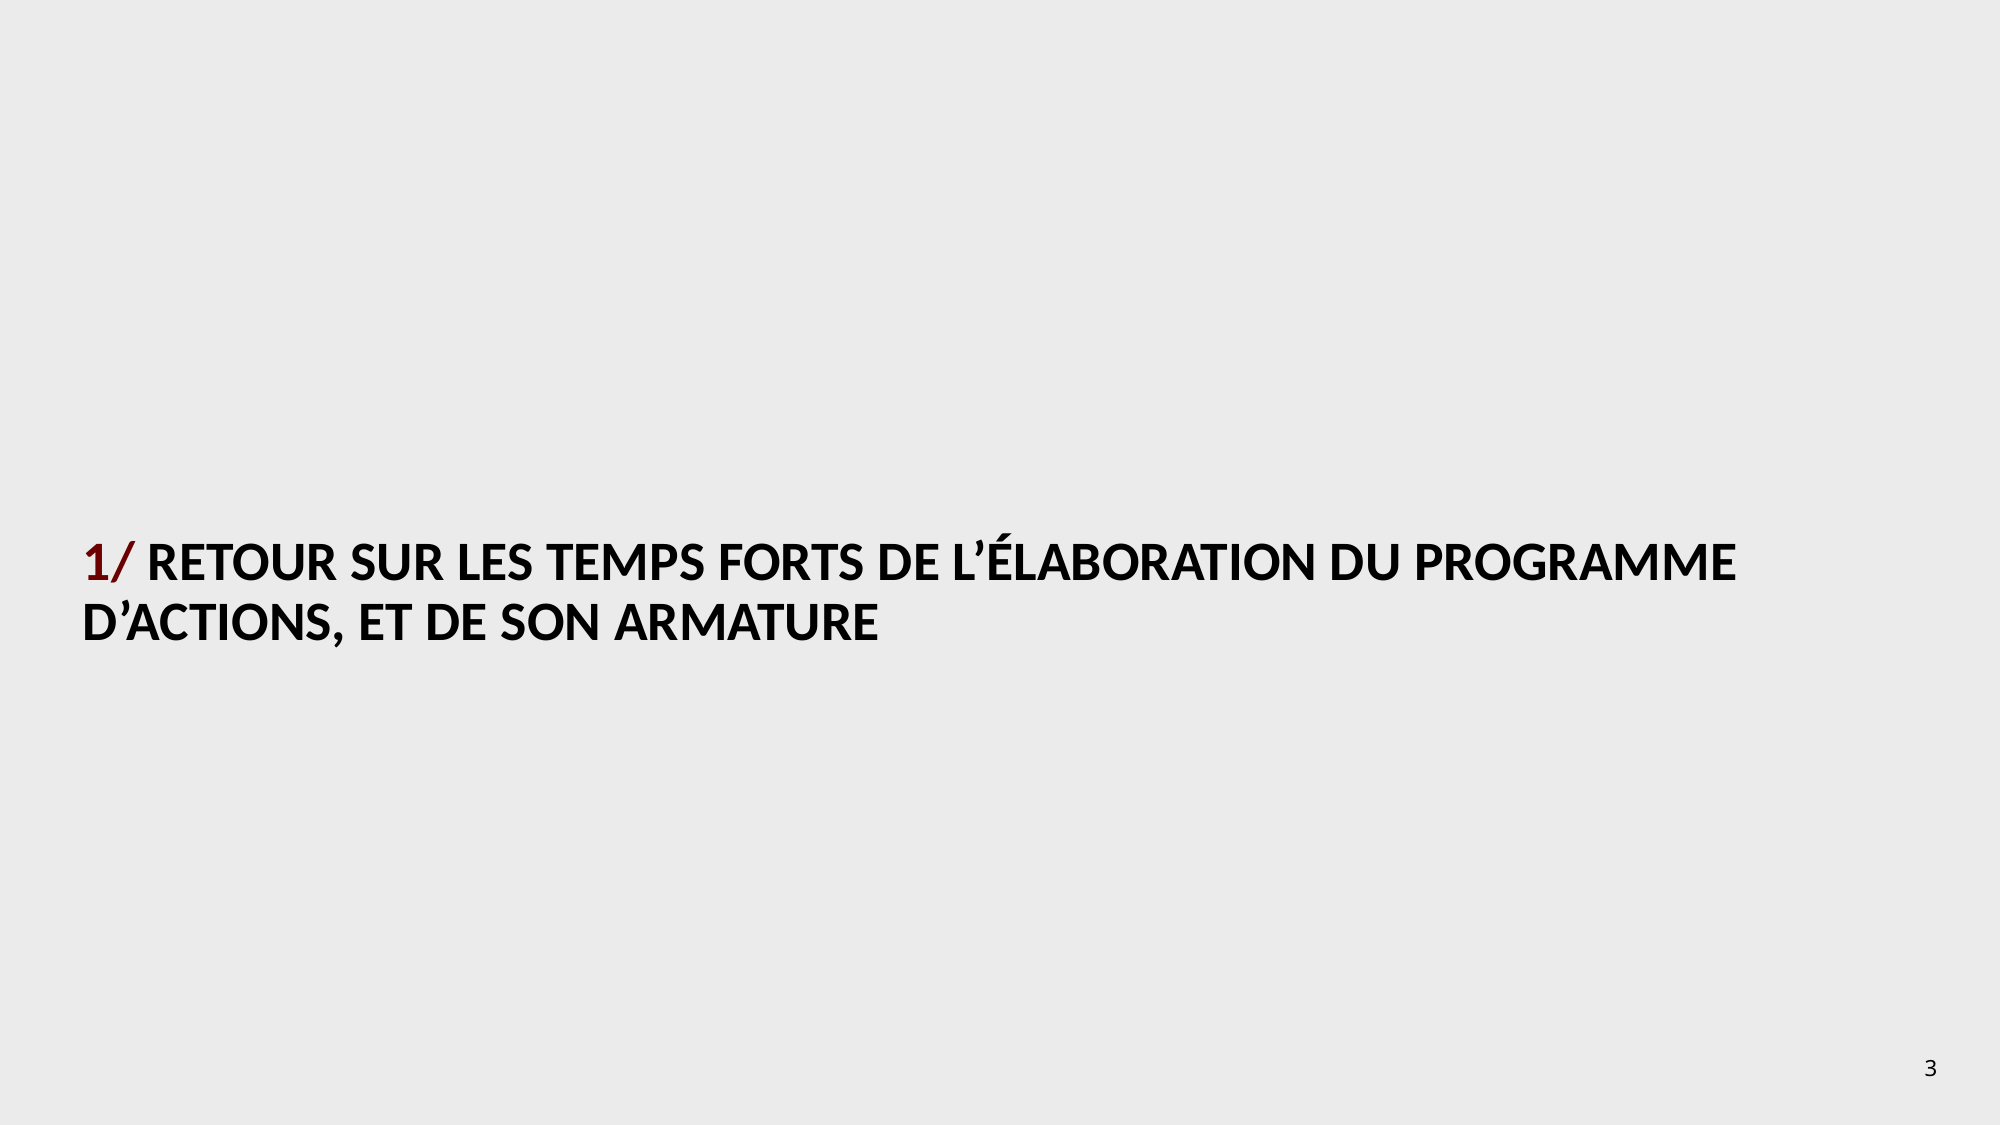

# 1/ Retour sur les temps forts de l’élaboration du programme d’actions, et de son armature